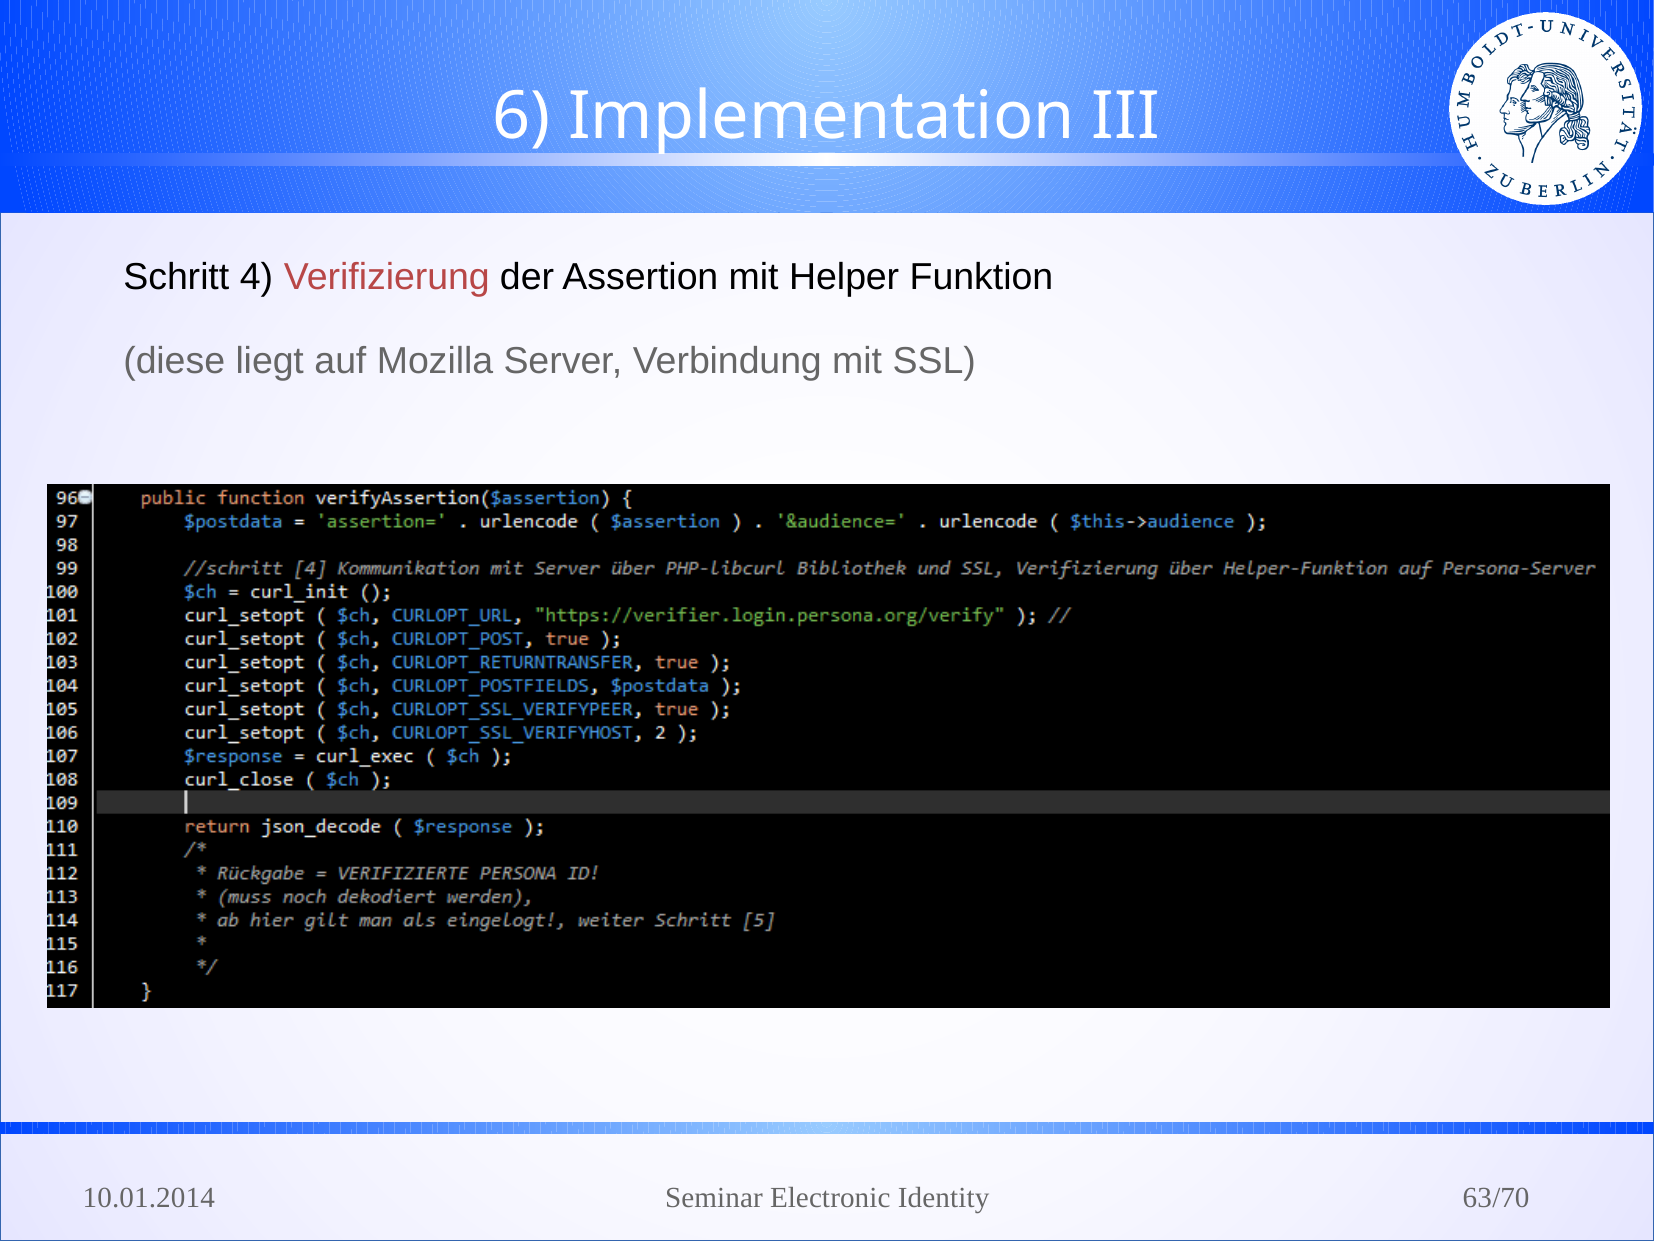

# 6) Implementation III
Schritt 4) Verifizierung der Assertion mit Helper Funktion
(diese liegt auf Mozilla Server, Verbindung mit SSL)
10.01.2014
Seminar Electronic Identity